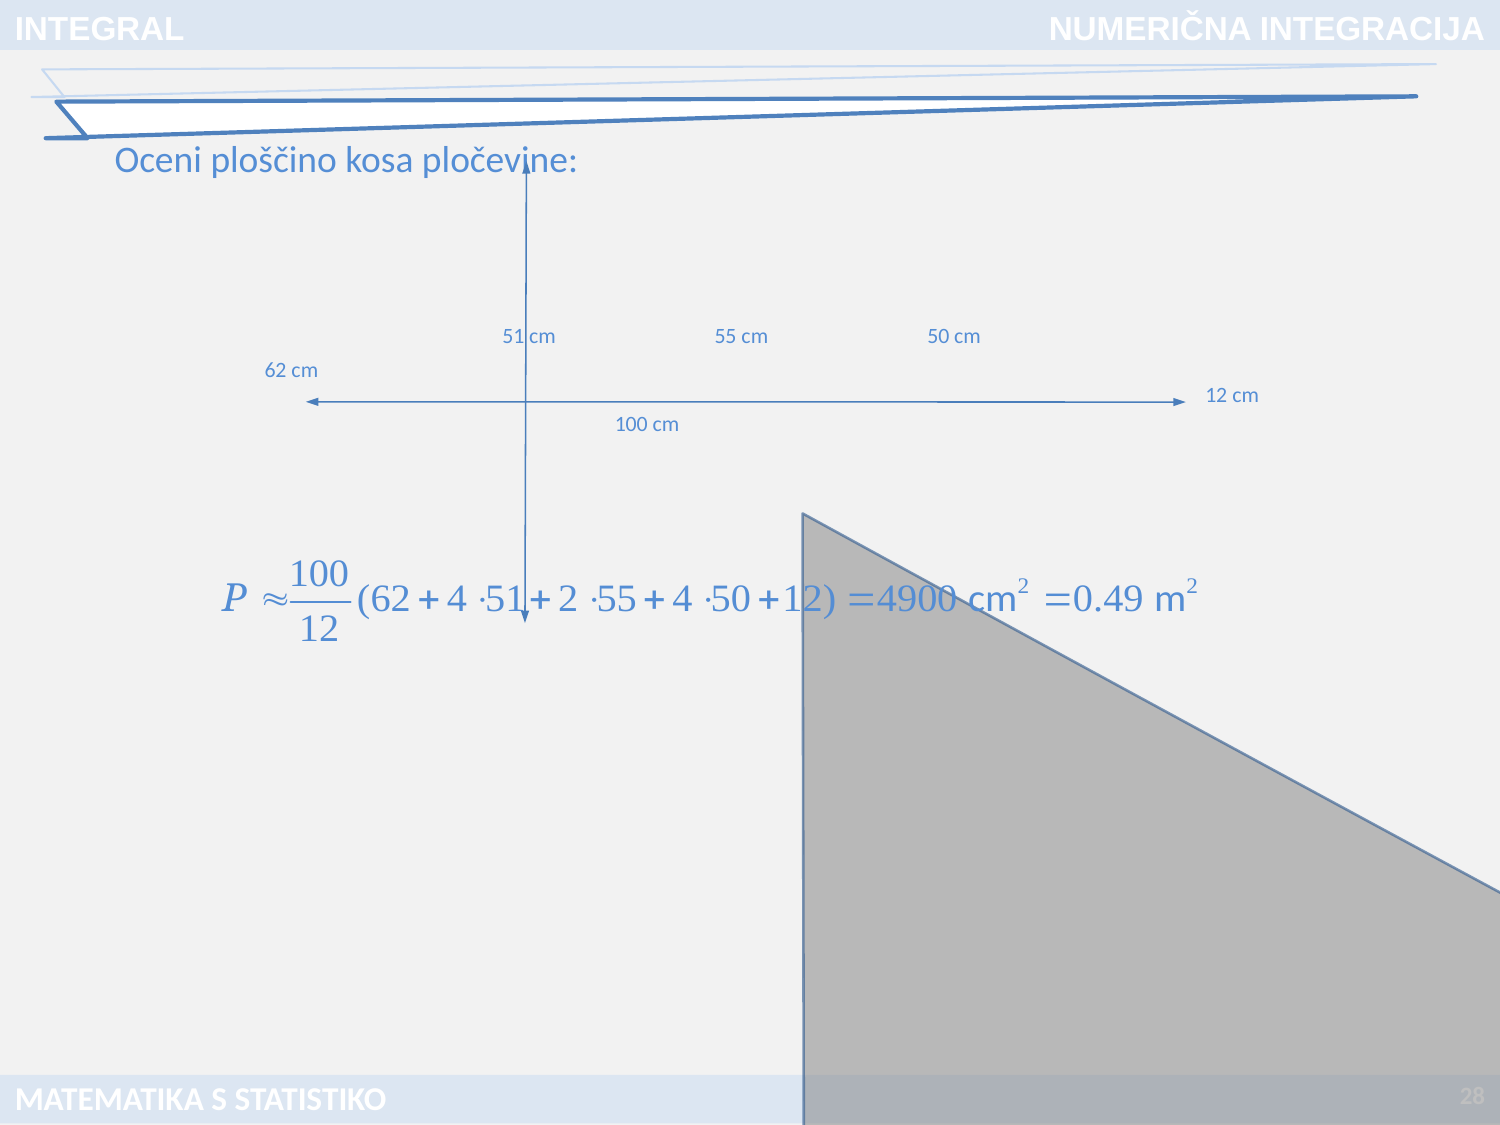

INTEGRAL
NUMERIČNA INTEGRACIJA
Oceni ploščino kosa pločevine:
51 cm
55 cm
50 cm
62 cm
12 cm
100 cm
MATEMATIKA S STATISTIKO